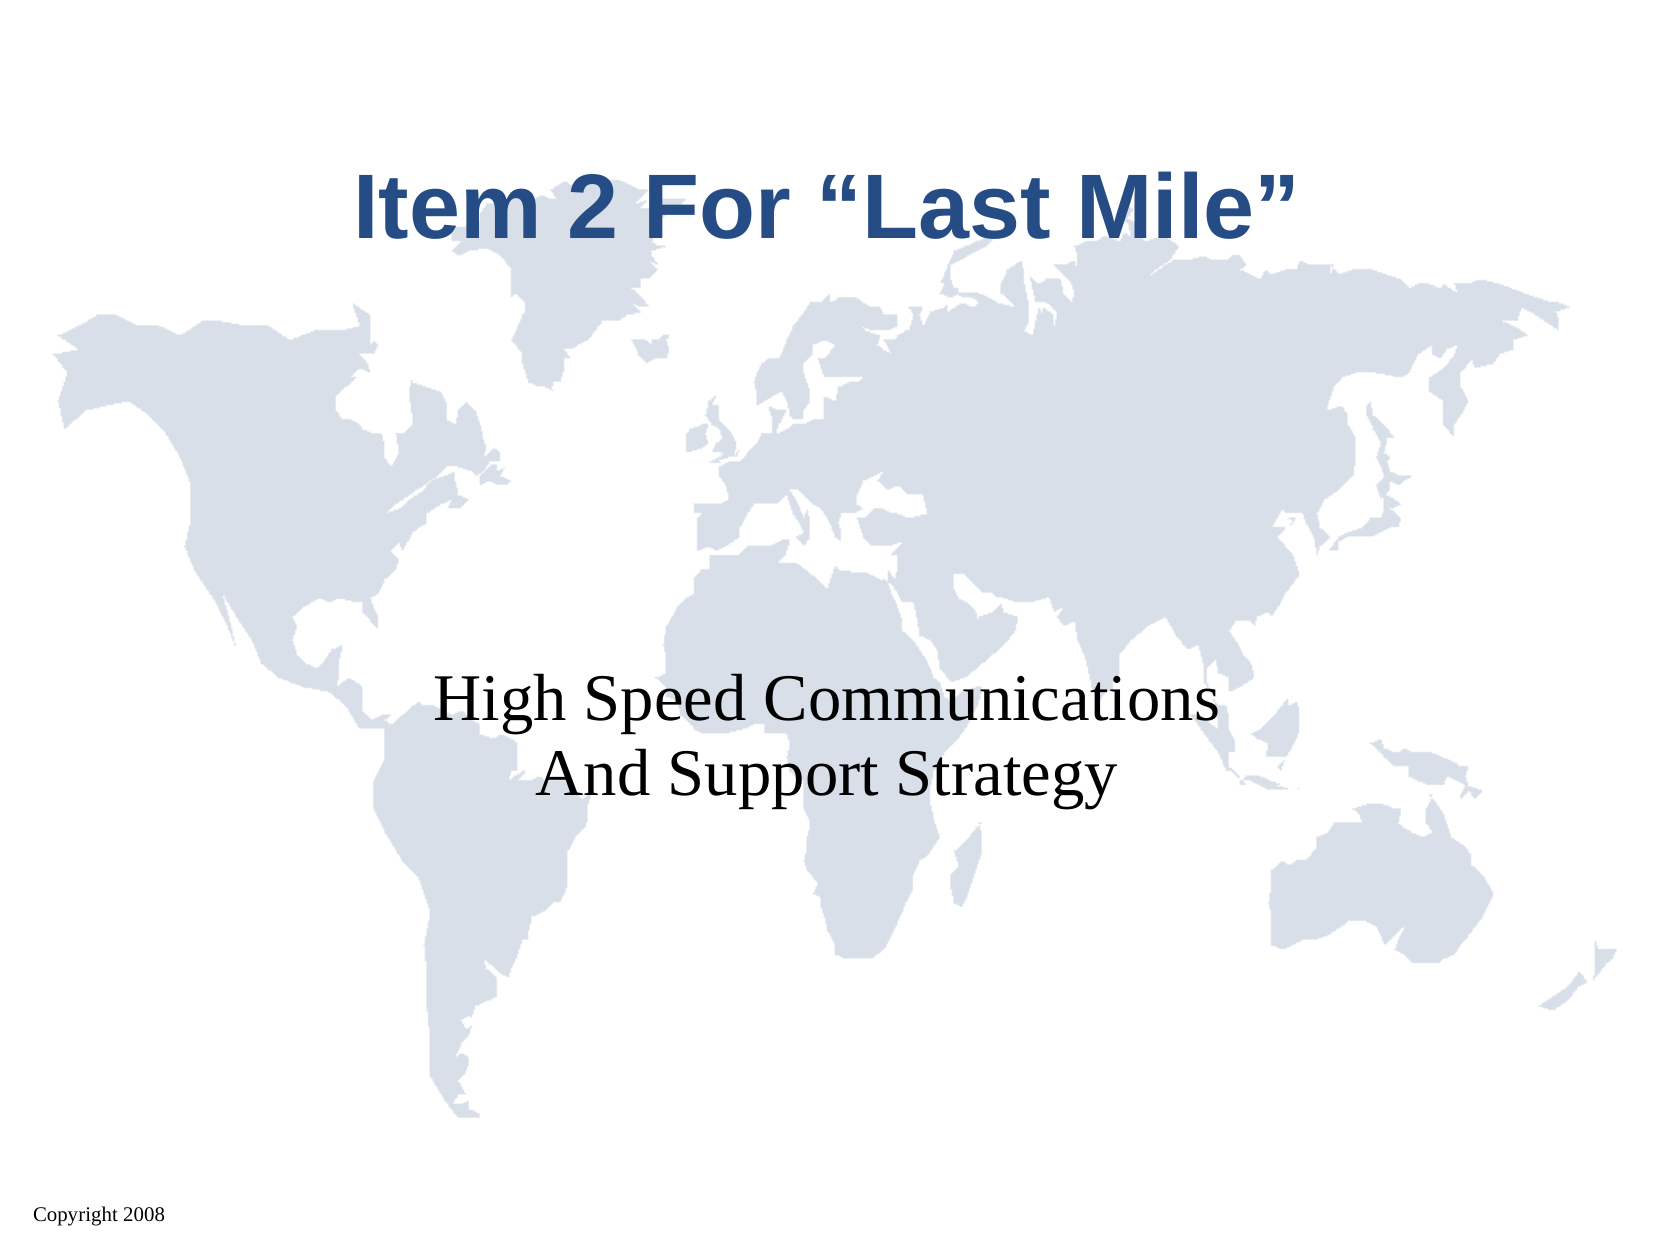

# Item 2 For “Last Mile”
High Speed Communications
And Support Strategy